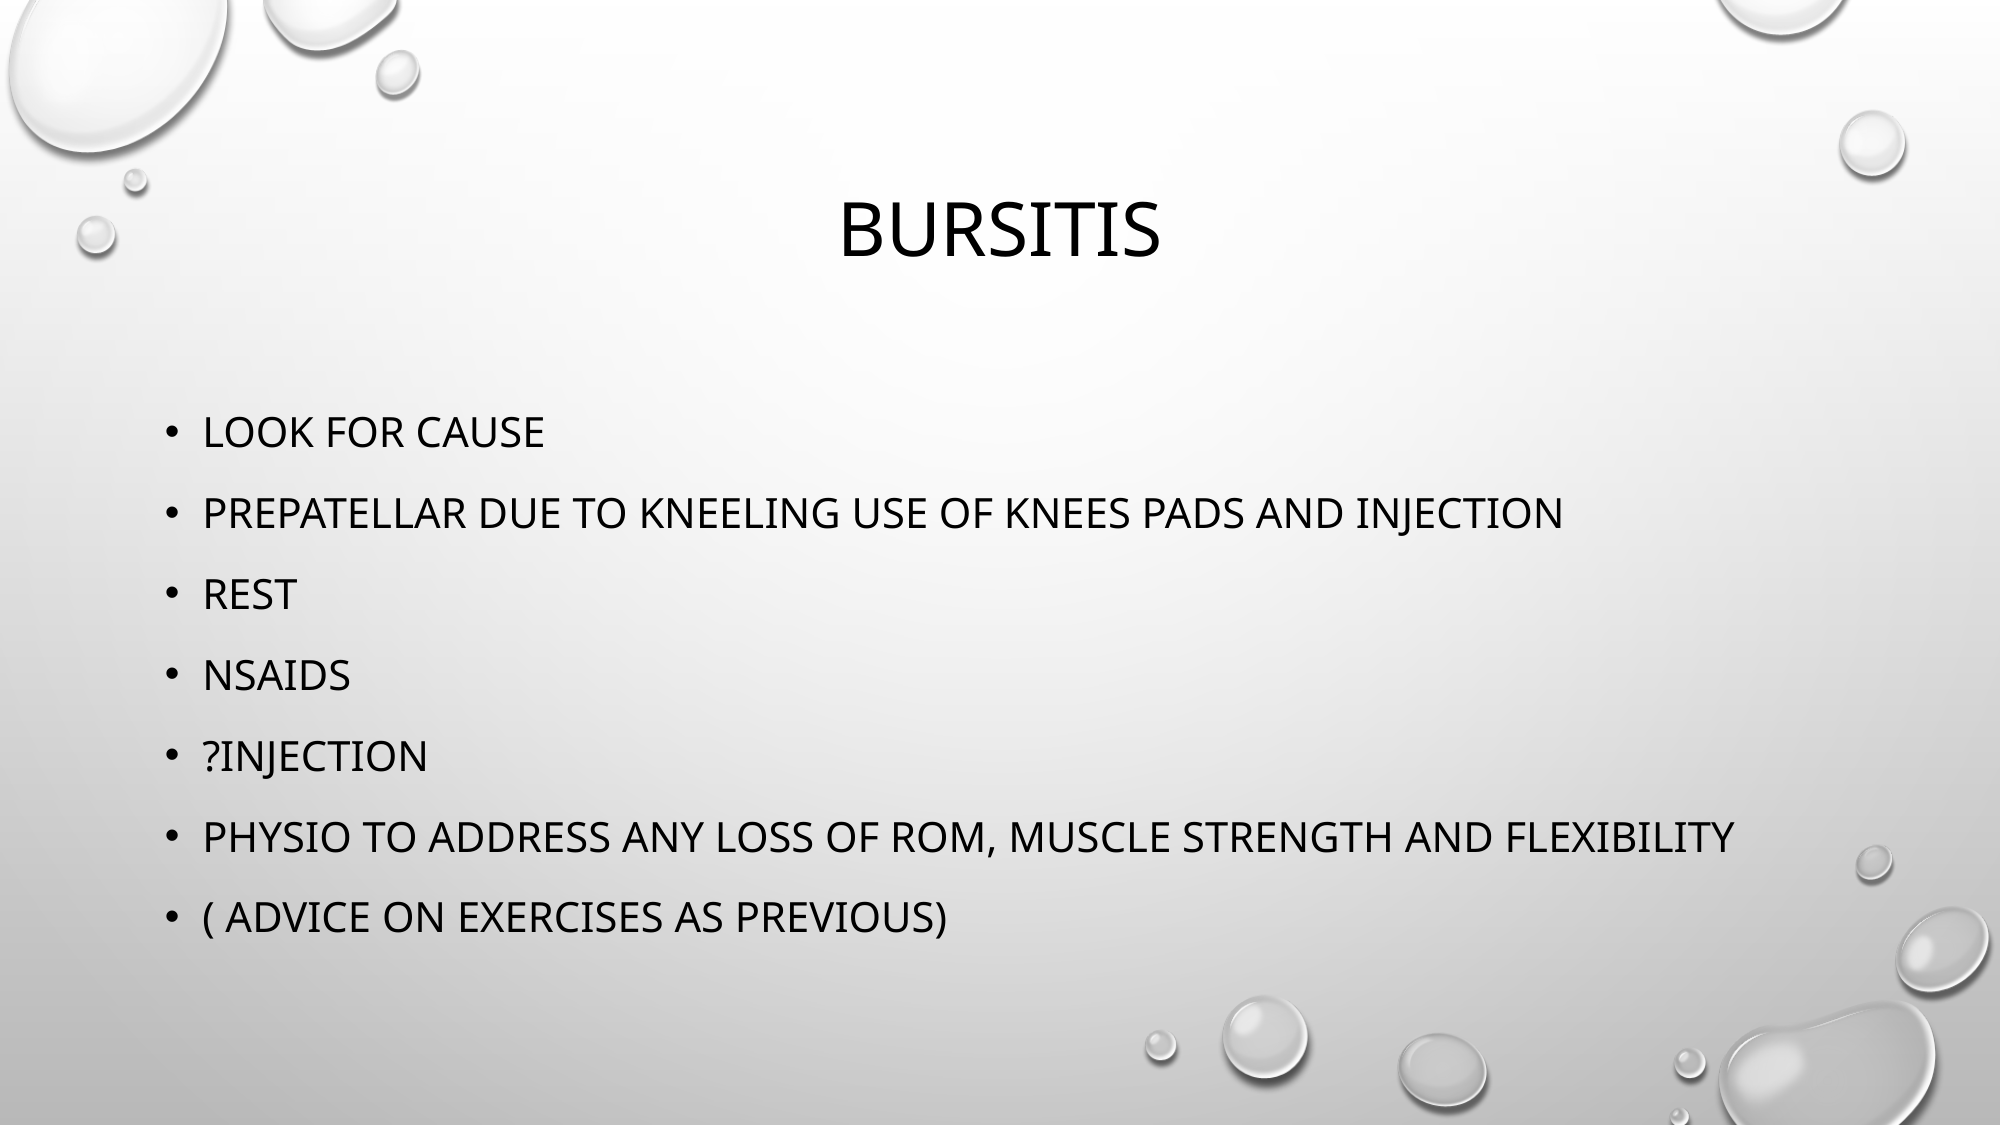

# bursitis
Look for cause
Prepatellar due to kneeling use of knees pads and injection
Rest
Nsaids
?injection
Physio to address any loss of rom, muscle strength and flexibility
( advice on exercises as previous)